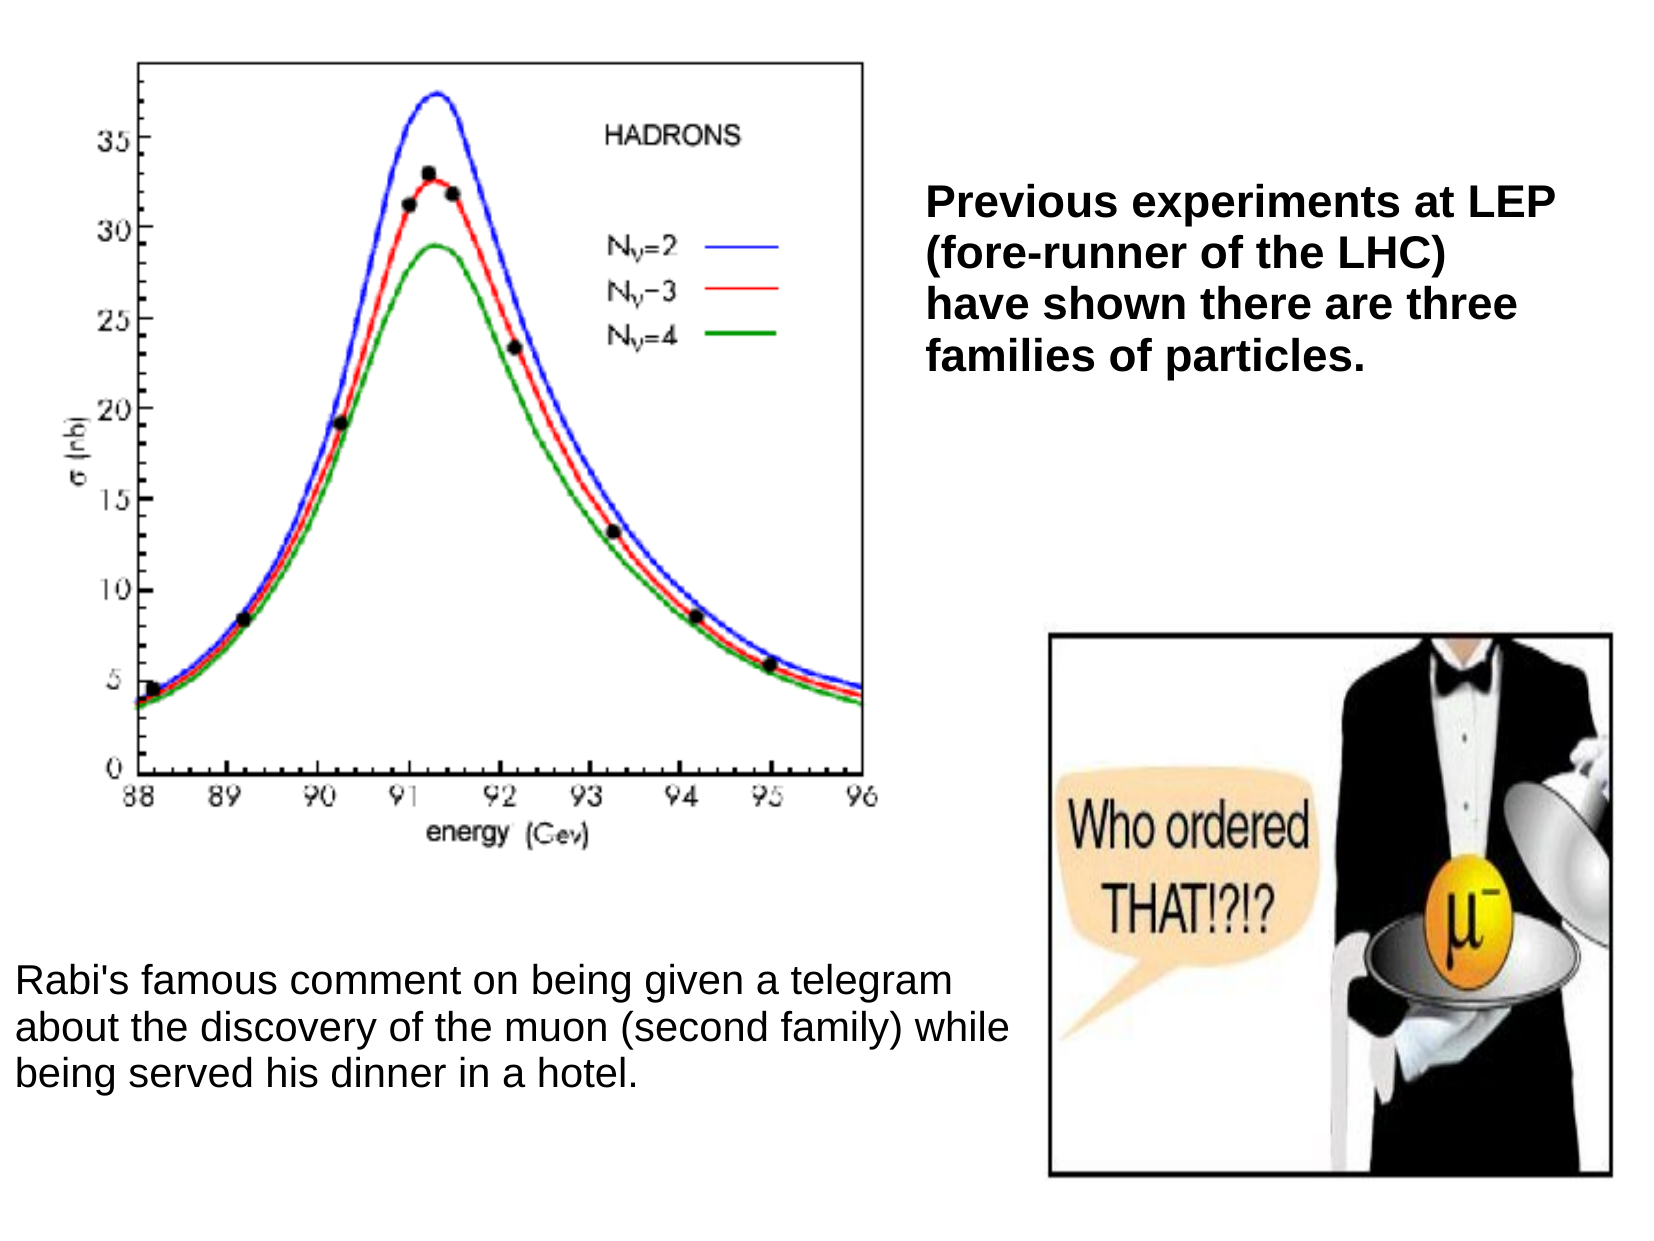

Previous experiments at LEP
(fore-runner of the LHC)
have shown there are three
families of particles.
Rabi's famous comment on being given a telegram
about the discovery of the muon (second family) while
being served his dinner in a hotel.